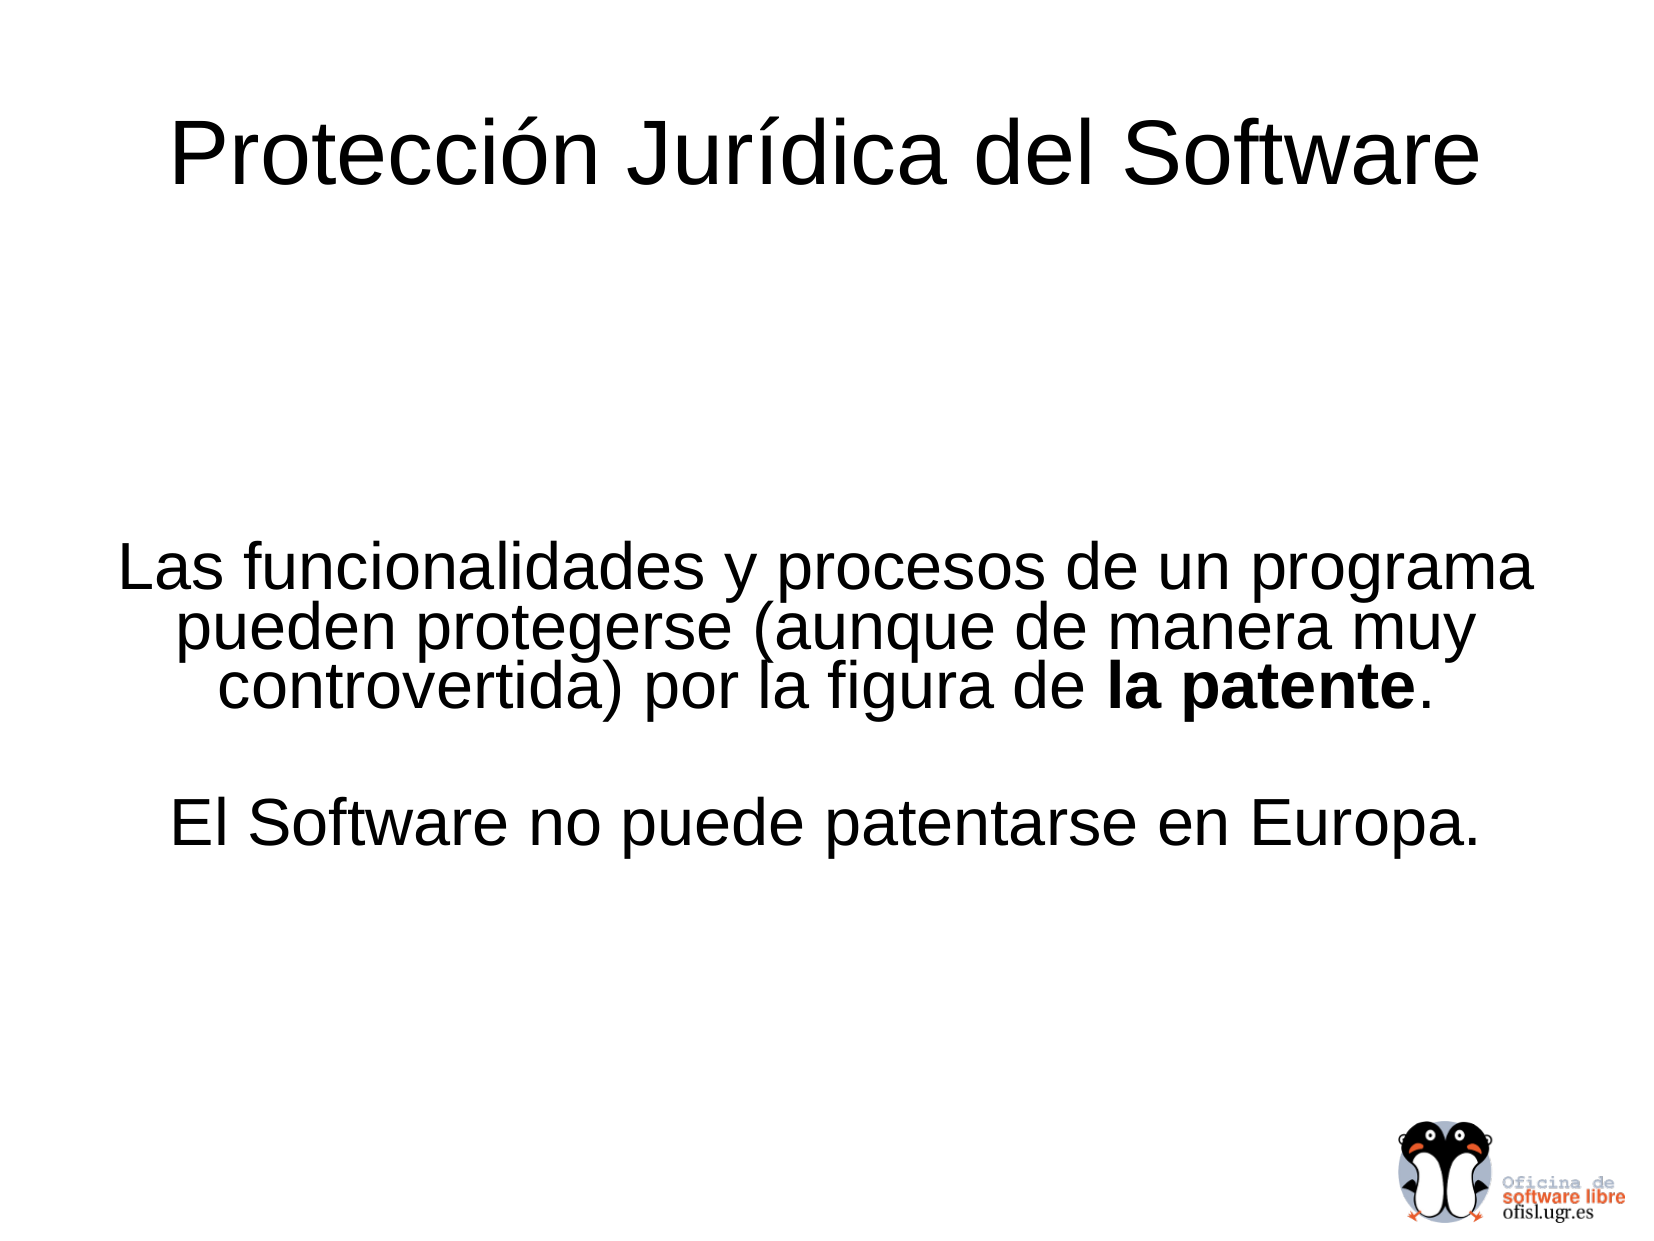

# Protección Jurídica del Software
Las funcionalidades y procesos de un programa pueden protegerse (aunque de manera muy controvertida) por la figura de la patente.
El Software no puede patentarse en Europa.